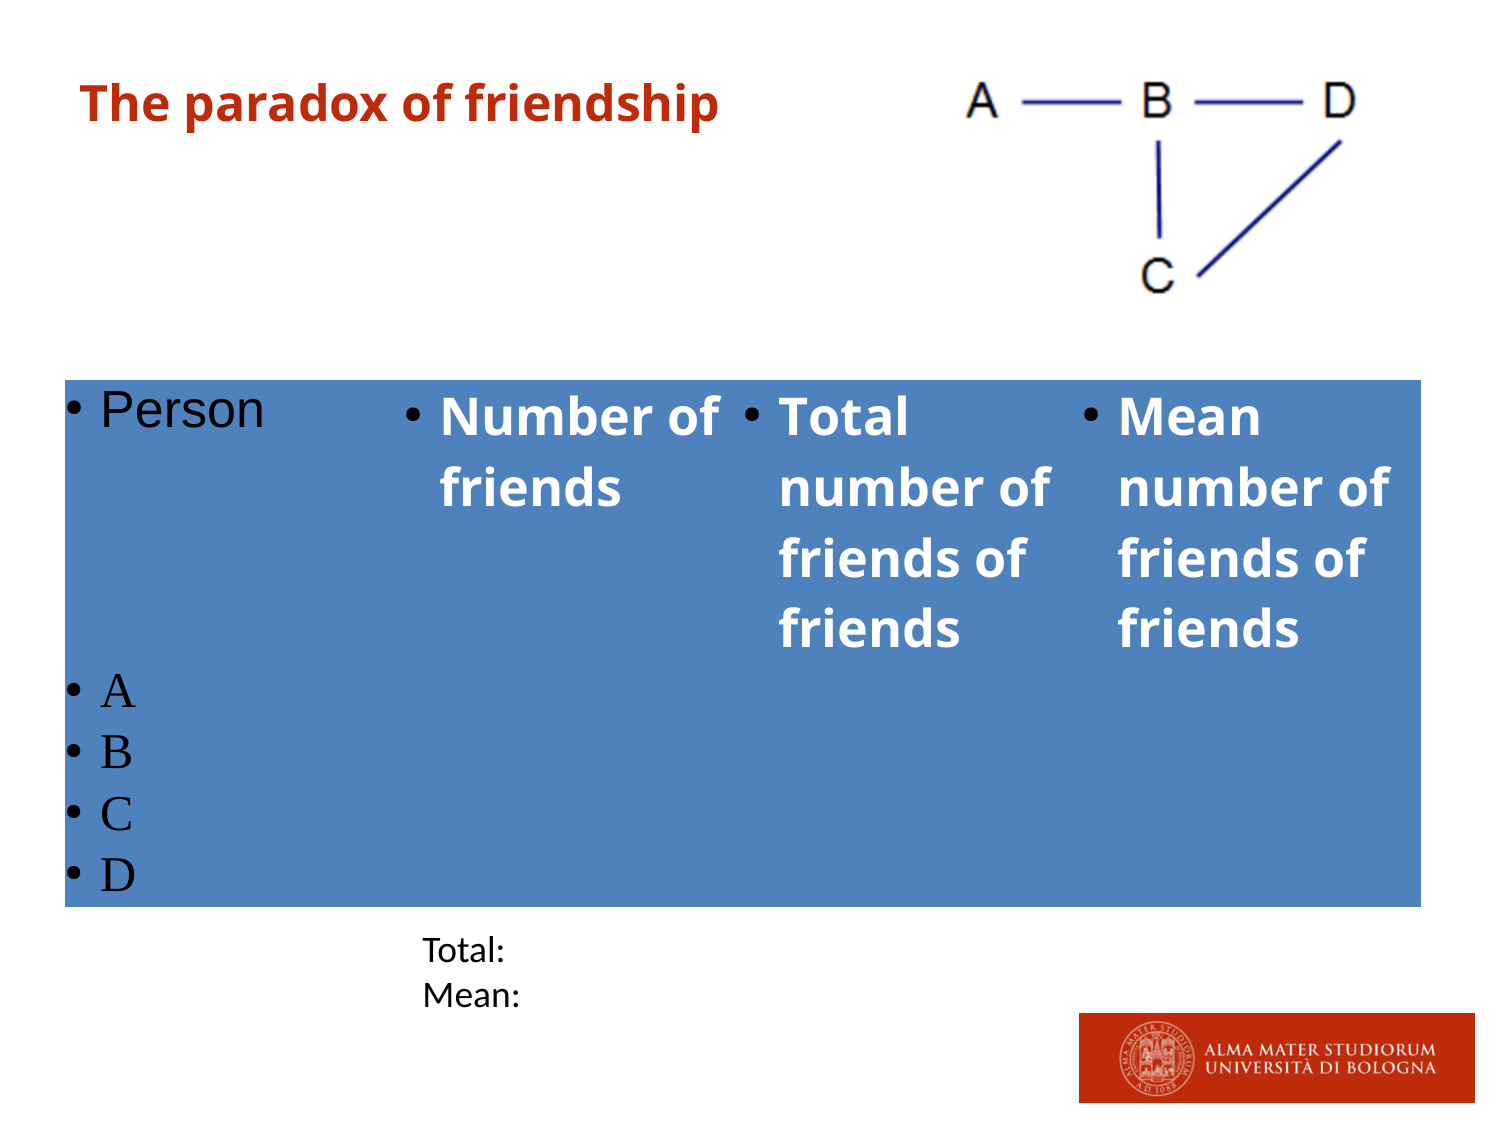

# The paradox of friendship
| Person | Number of friends | Total number of friends of friends | Mean number of friends of friends |
| --- | --- | --- | --- |
| A | | | |
| B | | | |
| C | | | |
| D | | | |
Total:
Mean: